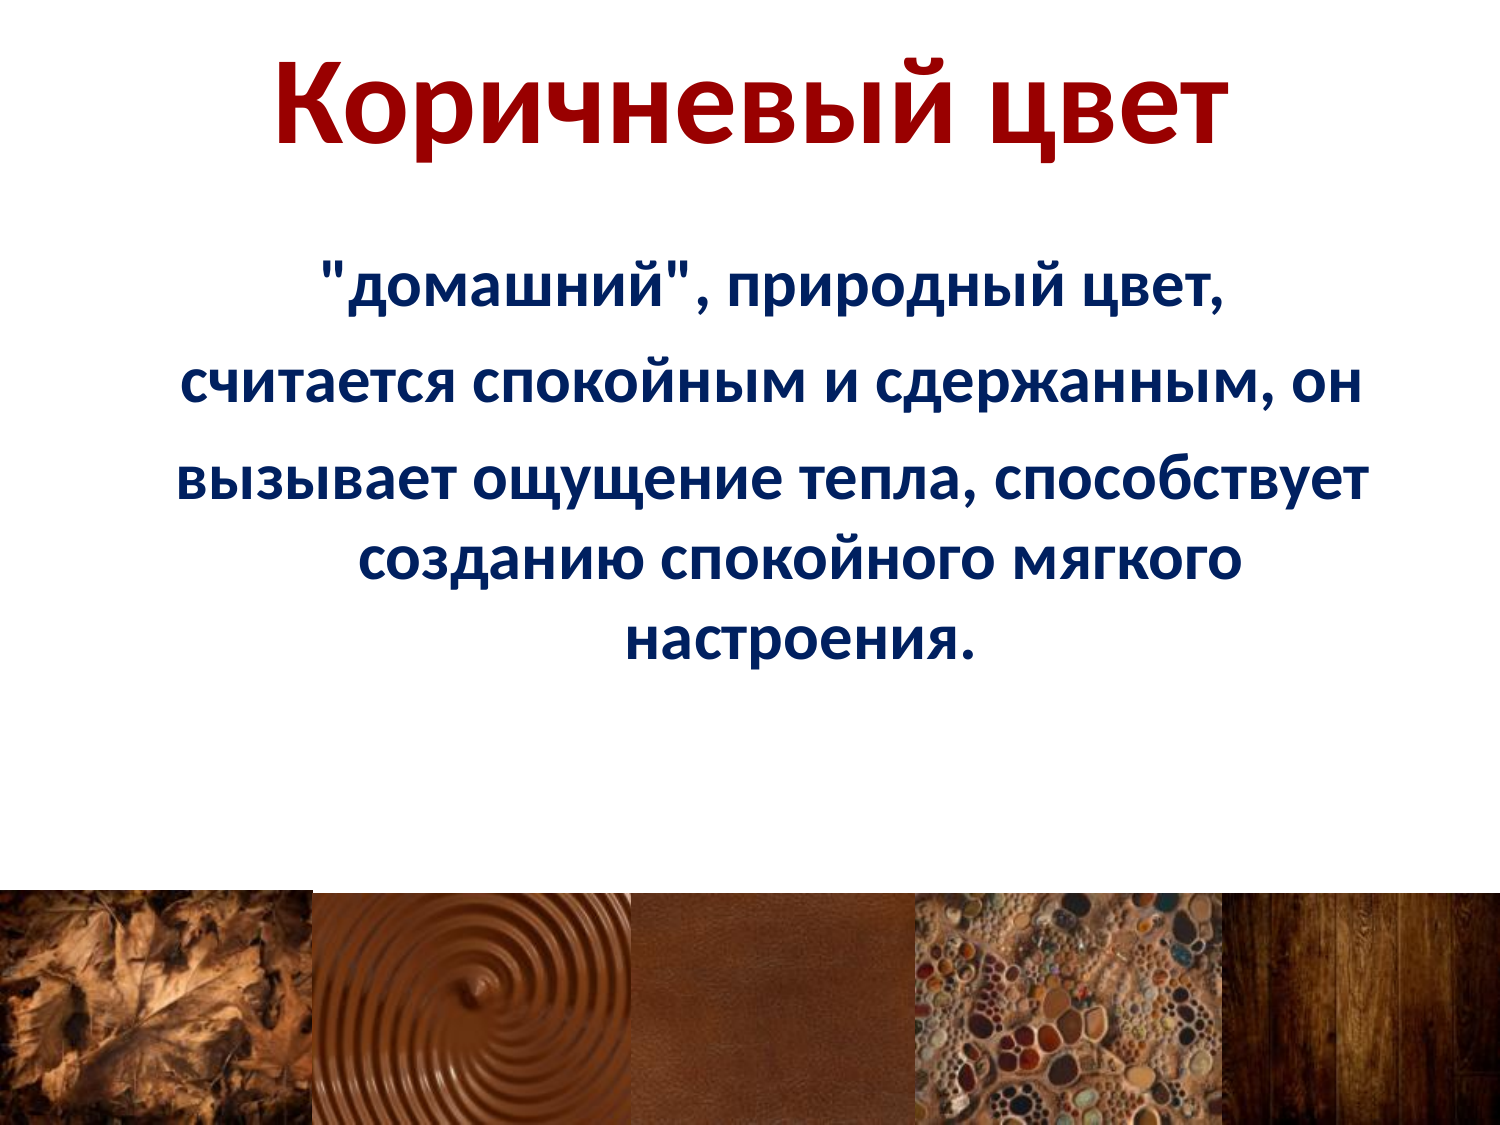

# Коричневый цвет
"домашний", природный цвет,
считается спокойным и сдержанным, он
вызывает ощущение тепла, способствует созданию спокойного мягкого настроения.